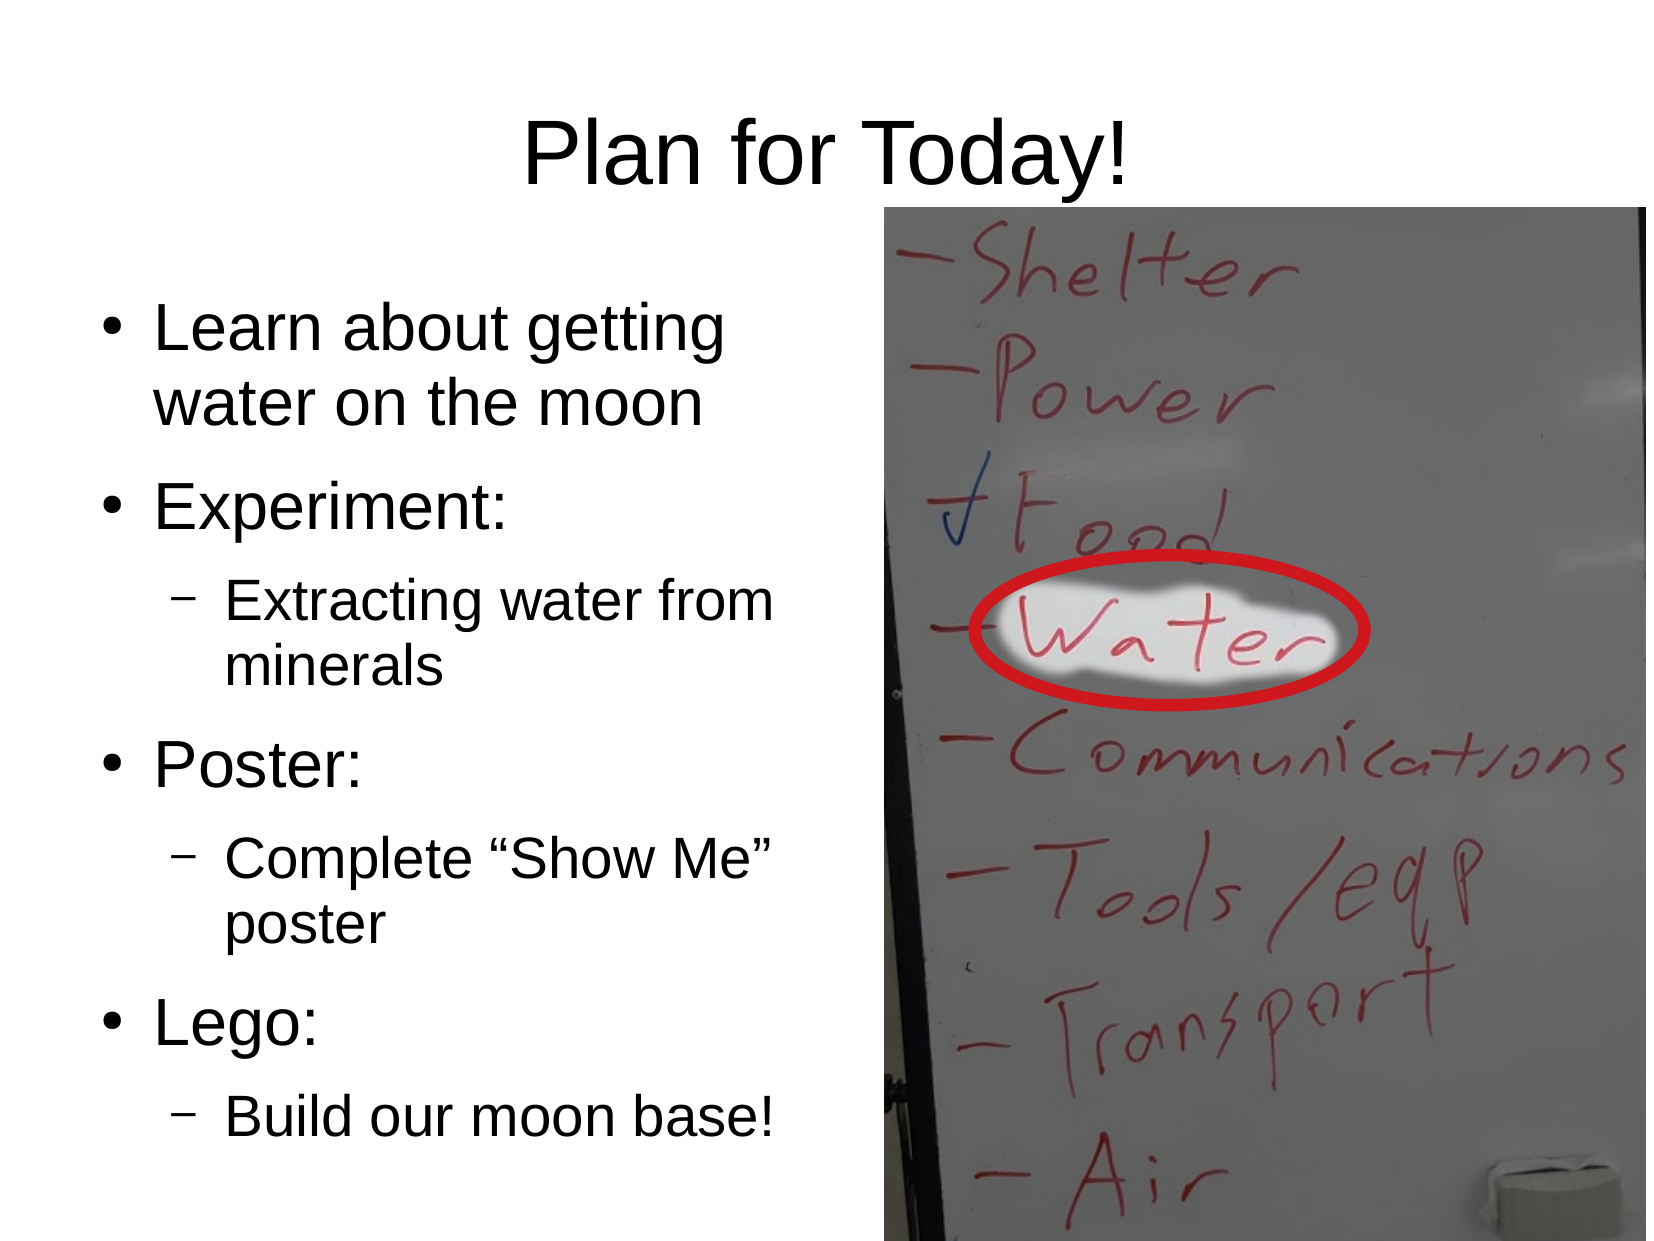

# Plan for Today!
Learn about getting
water on the moon
Experiment:
Extracting water from
minerals
Poster:
Complete “Show Me”
poster
Lego:
Build our moon base!